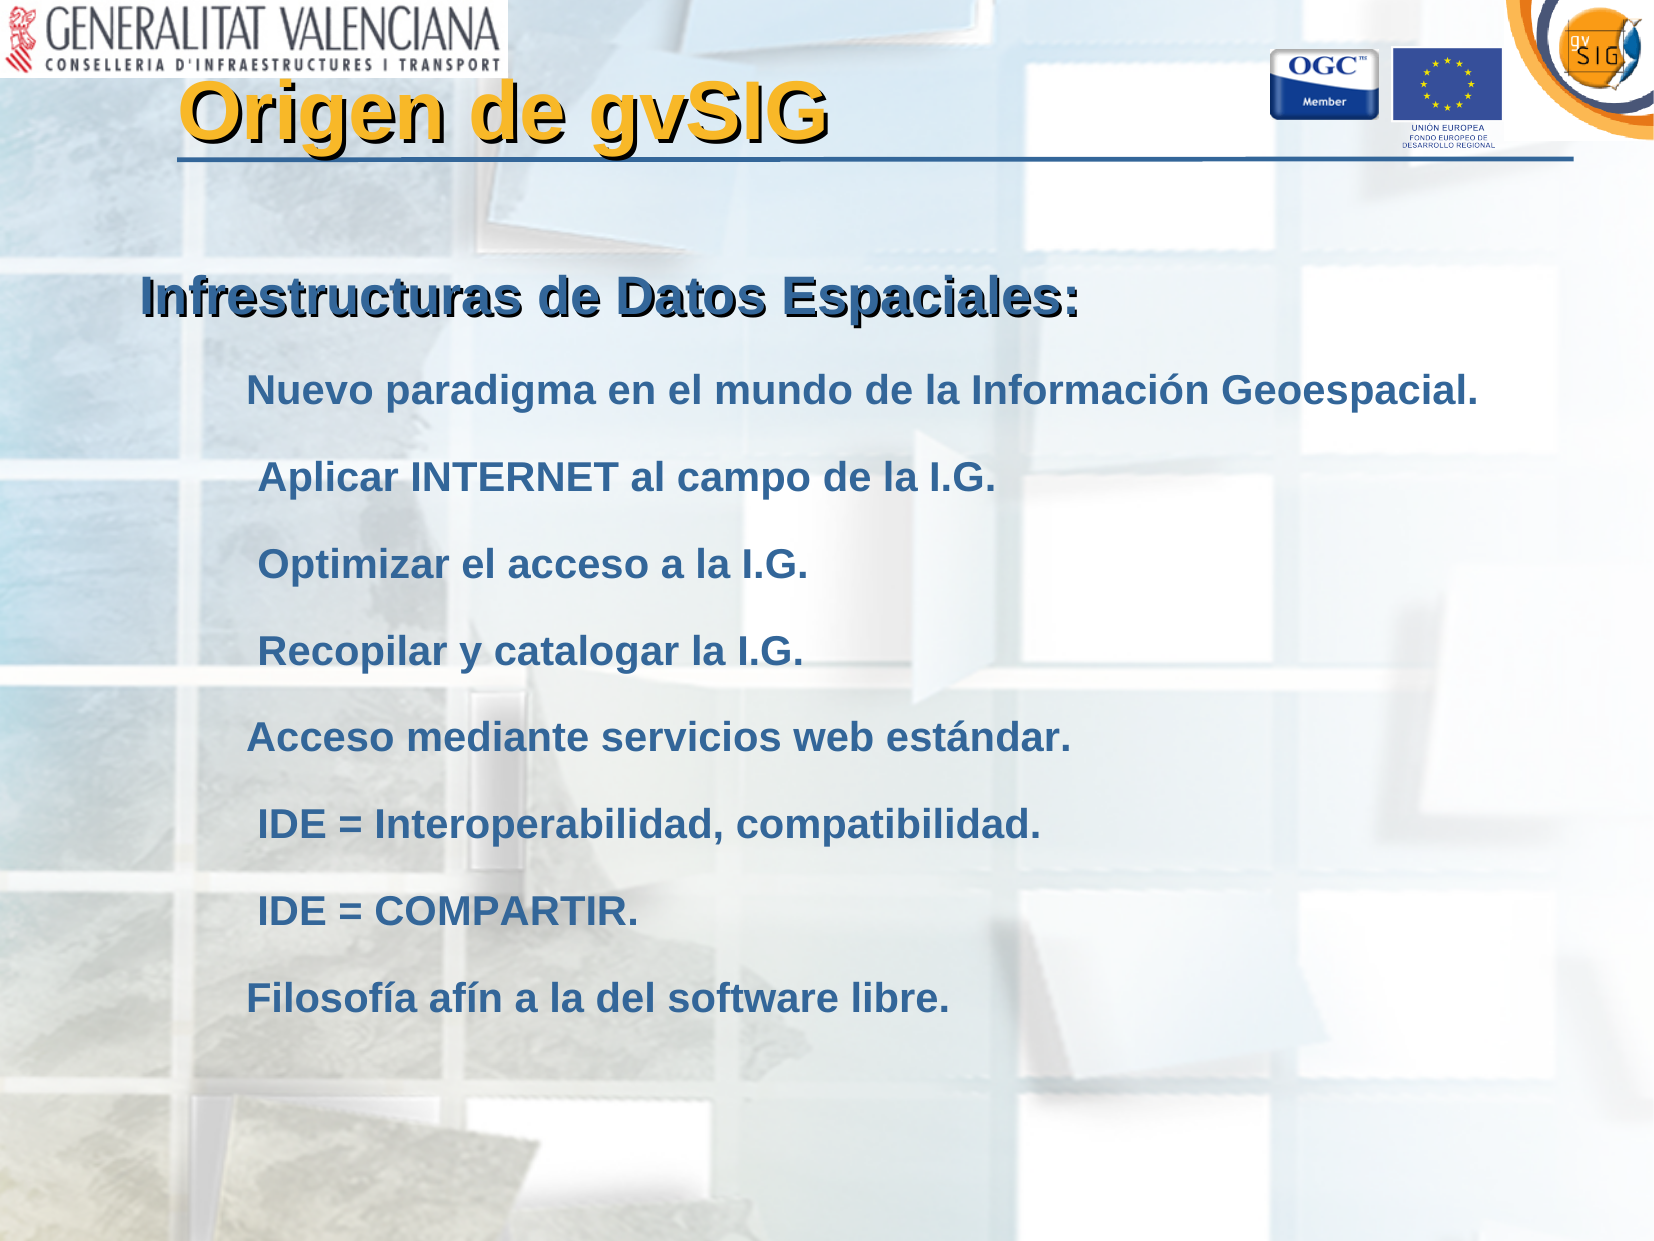

# Origen de gvSIG
Infrestructuras de Datos Espaciales:
Nuevo paradigma en el mundo de la Información Geoespacial.
 Aplicar INTERNET al campo de la I.G.
 Optimizar el acceso a la I.G.
 Recopilar y catalogar la I.G.
Acceso mediante servicios web estándar.
 IDE = Interoperabilidad, compatibilidad.
 IDE = COMPARTIR.
Filosofía afín a la del software libre.